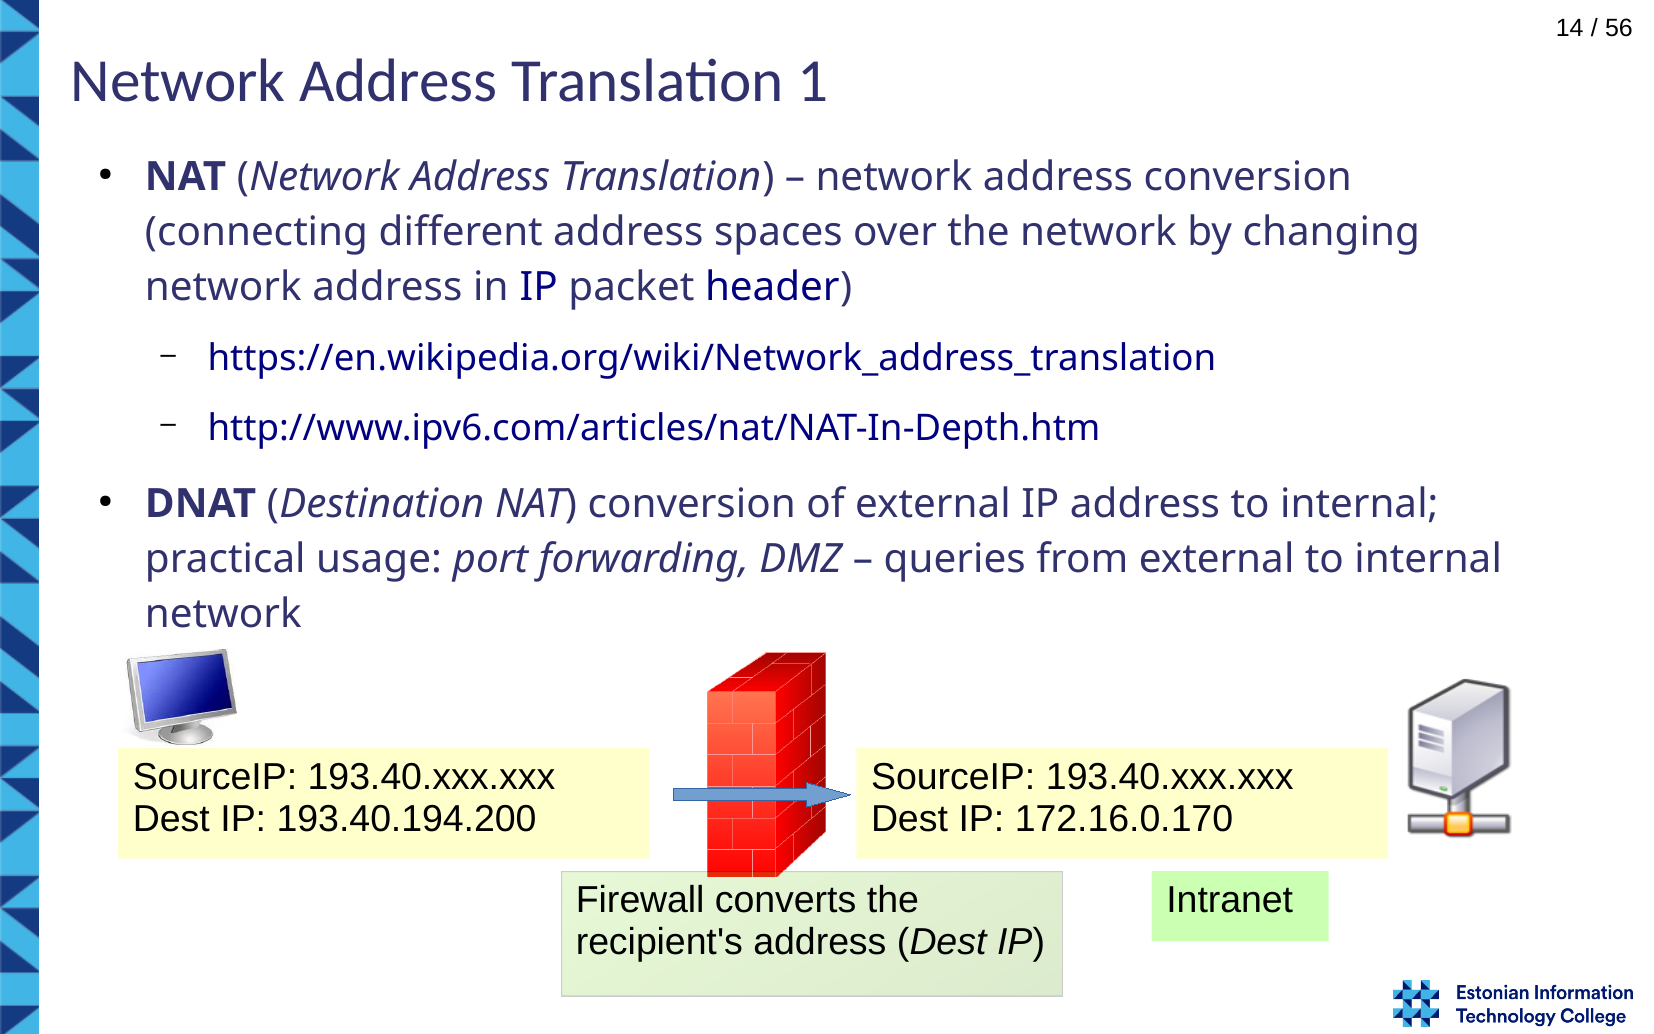

# Network Address Translation 1
NAT (Network Address Translation) – network address conversion (connecting different address spaces over the network by changing network address in IP packet header)
https://en.wikipedia.org/wiki/Network_address_translation
http://www.ipv6.com/articles/nat/NAT-In-Depth.htm
DNAT (Destination NAT) conversion of external IP address to internal; practical usage: port forwarding, DMZ – queries from external to internal network
SourceIP: 193.40.xxx.xxx
Dest IP: 193.40.194.200
SourceIP: 193.40.xxx.xxx
Dest IP: 172.16.0.170
Firewall converts the recipient's address (Dest IP)
Intranet